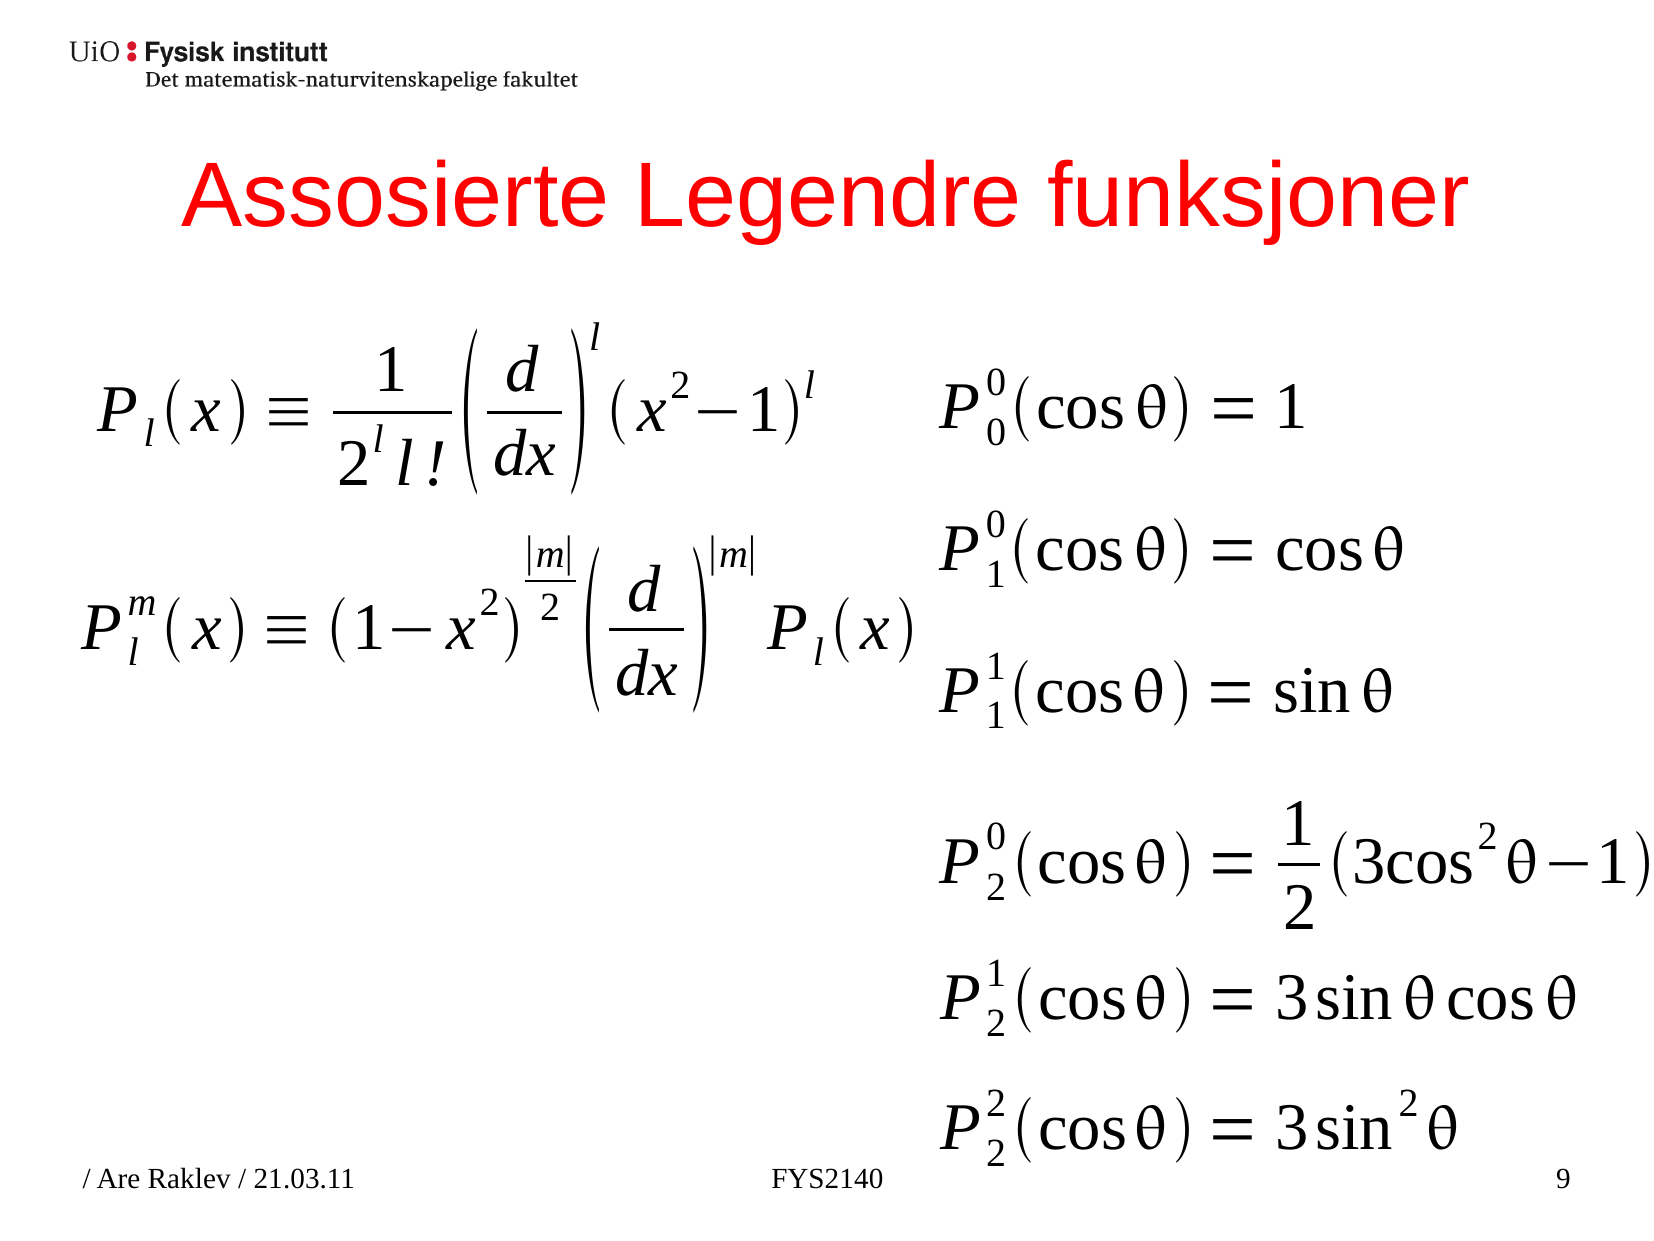

# Assosierte Legendre funksjoner
/ Are Raklev / 21.03.11
FYS2140
9